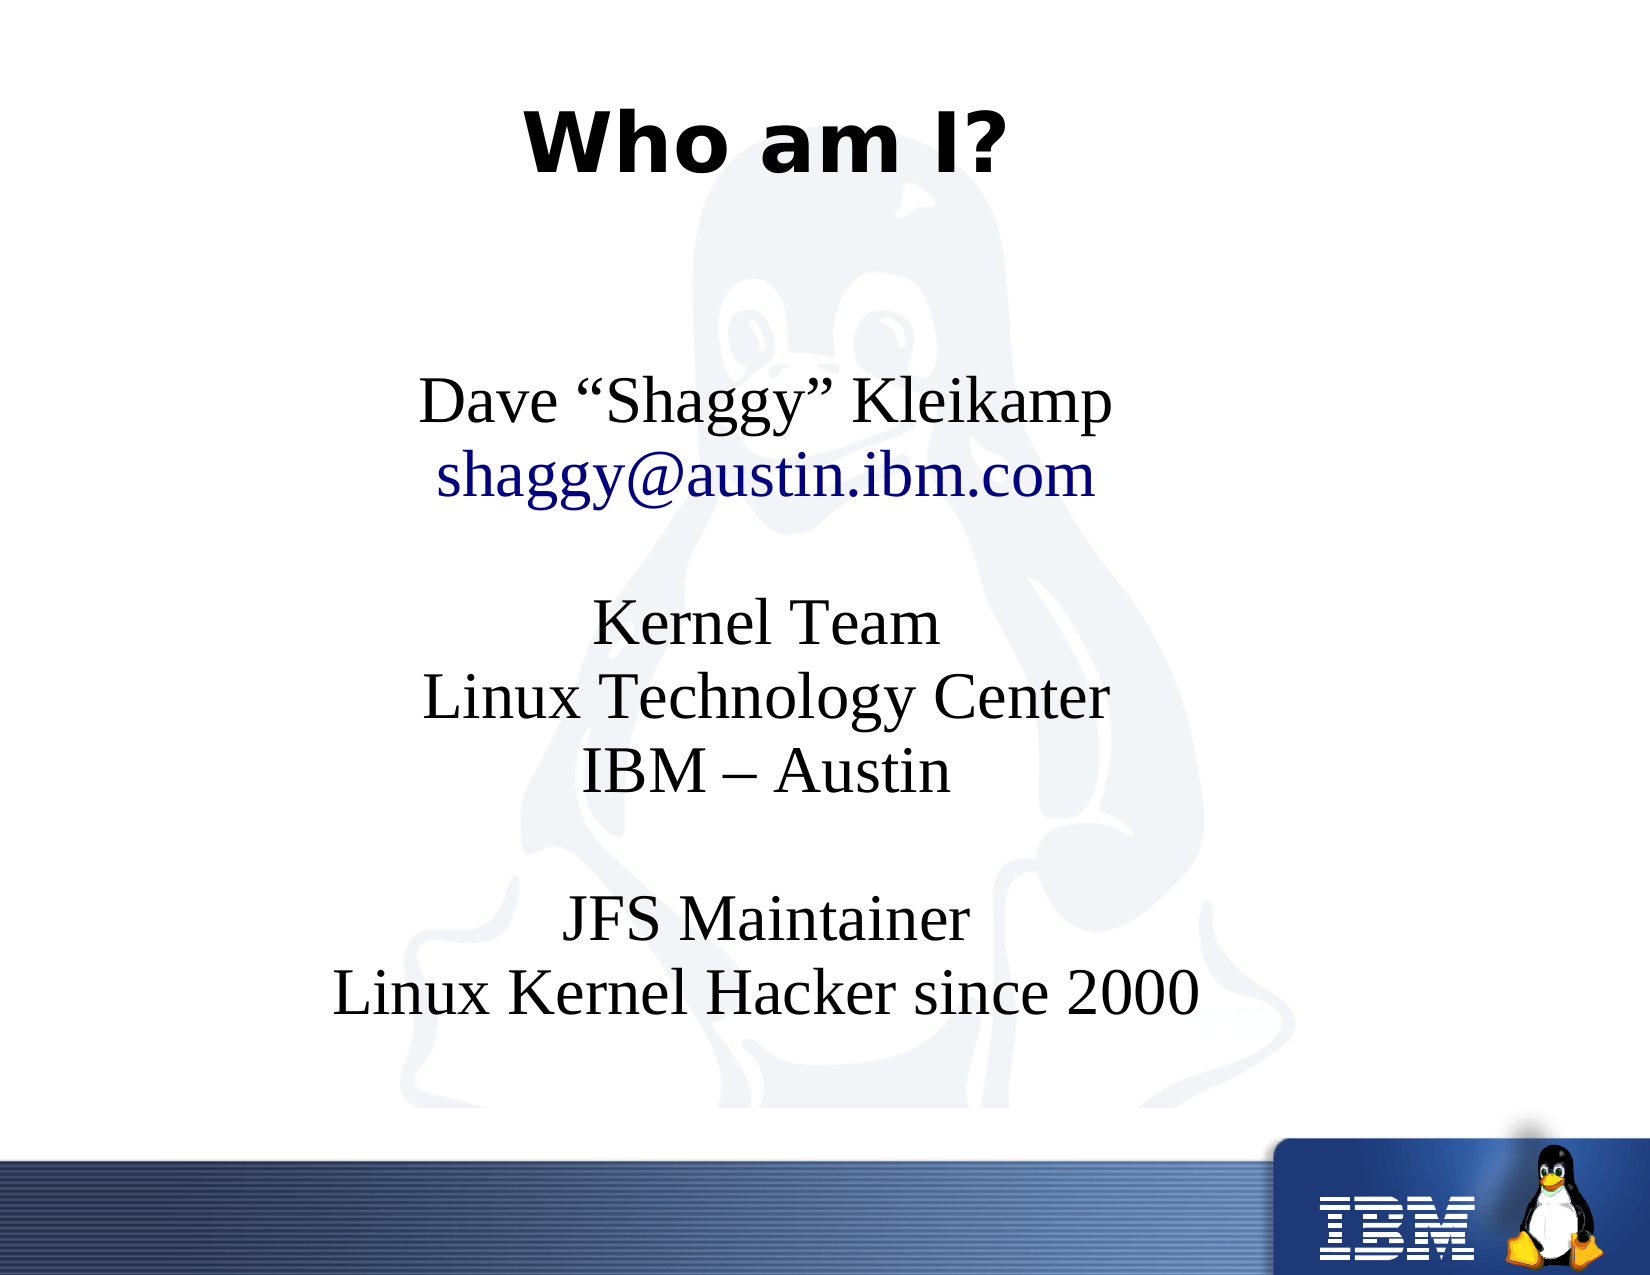

# Who am I?
Dave “Shaggy” Kleikamp
shaggy@austin.ibm.com
Kernel Team
Linux Technology Center
IBM – Austin
JFS Maintainer
Linux Kernel Hacker since 2000